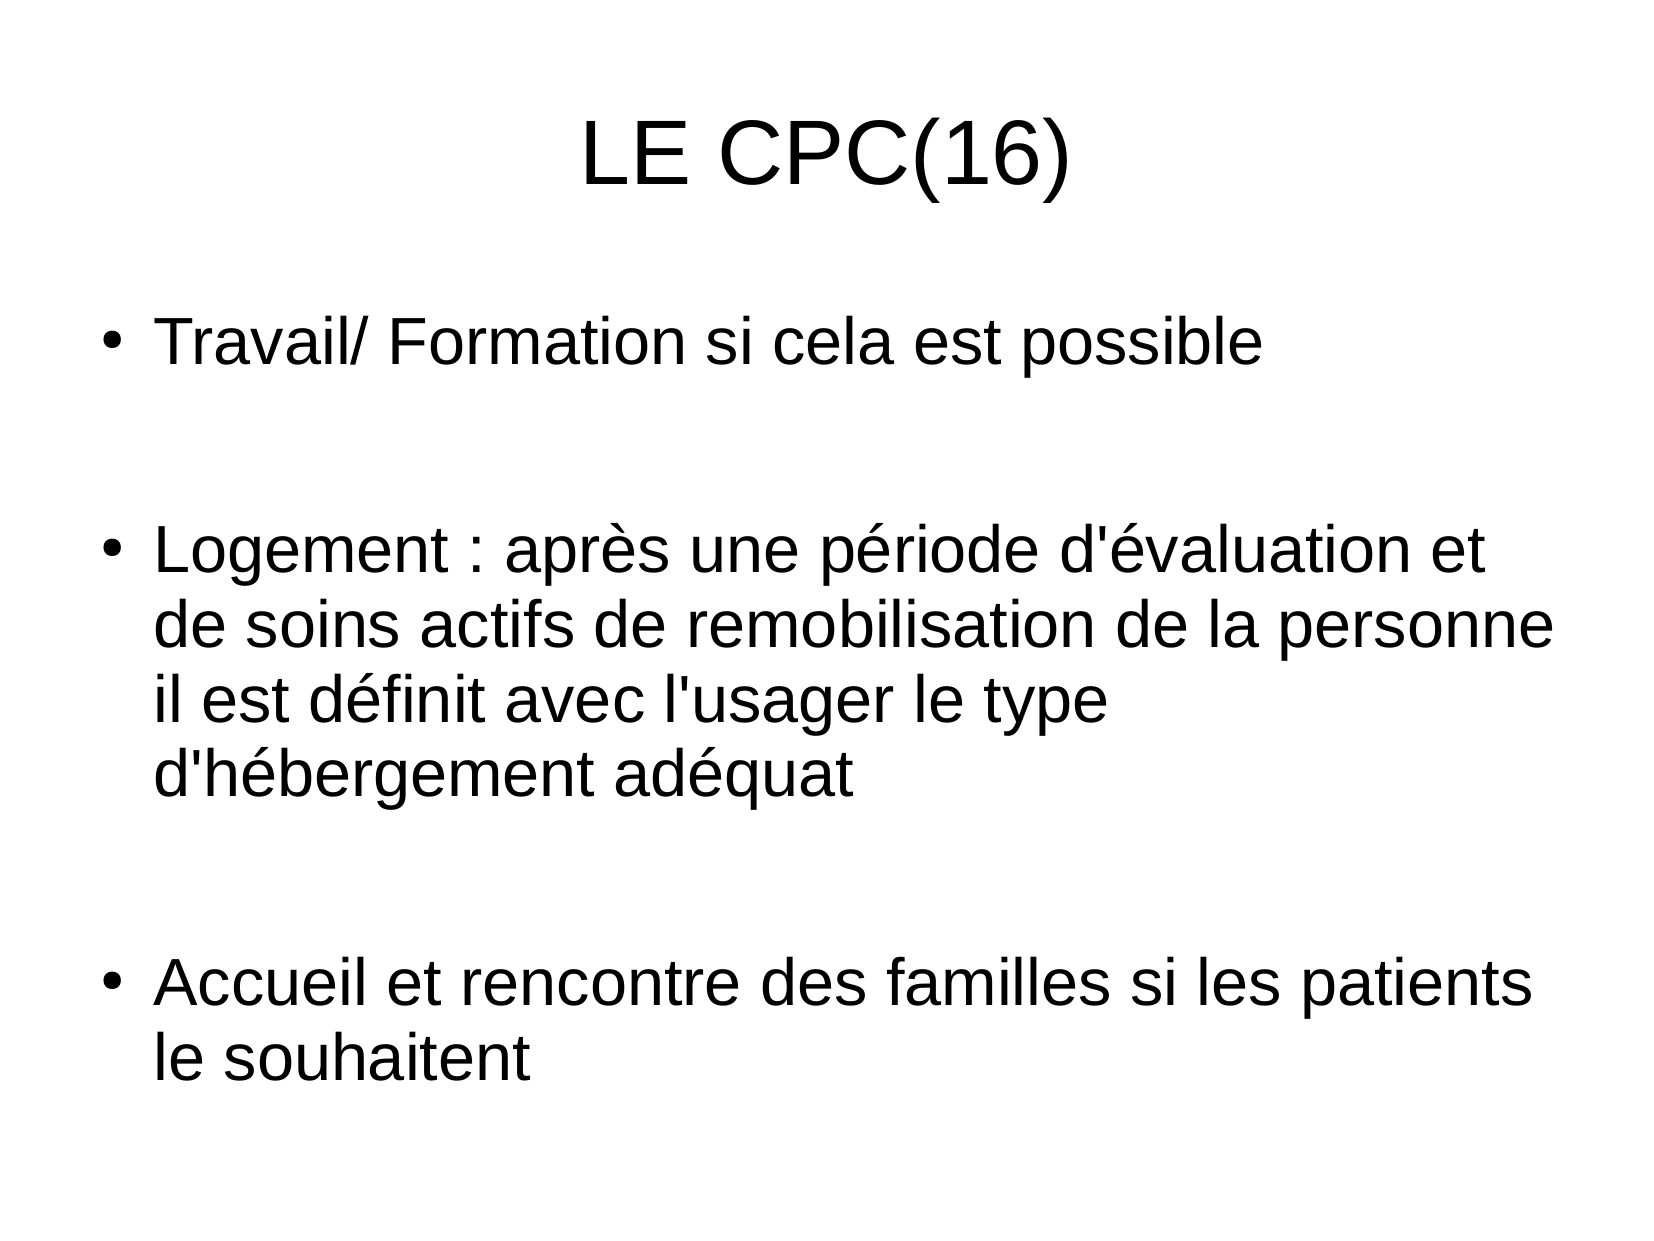

# LE CPC(16)
Travail/ Formation si cela est possible
Logement : après une période d'évaluation et de soins actifs de remobilisation de la personne il est définit avec l'usager le type d'hébergement adéquat
Accueil et rencontre des familles si les patients le souhaitent